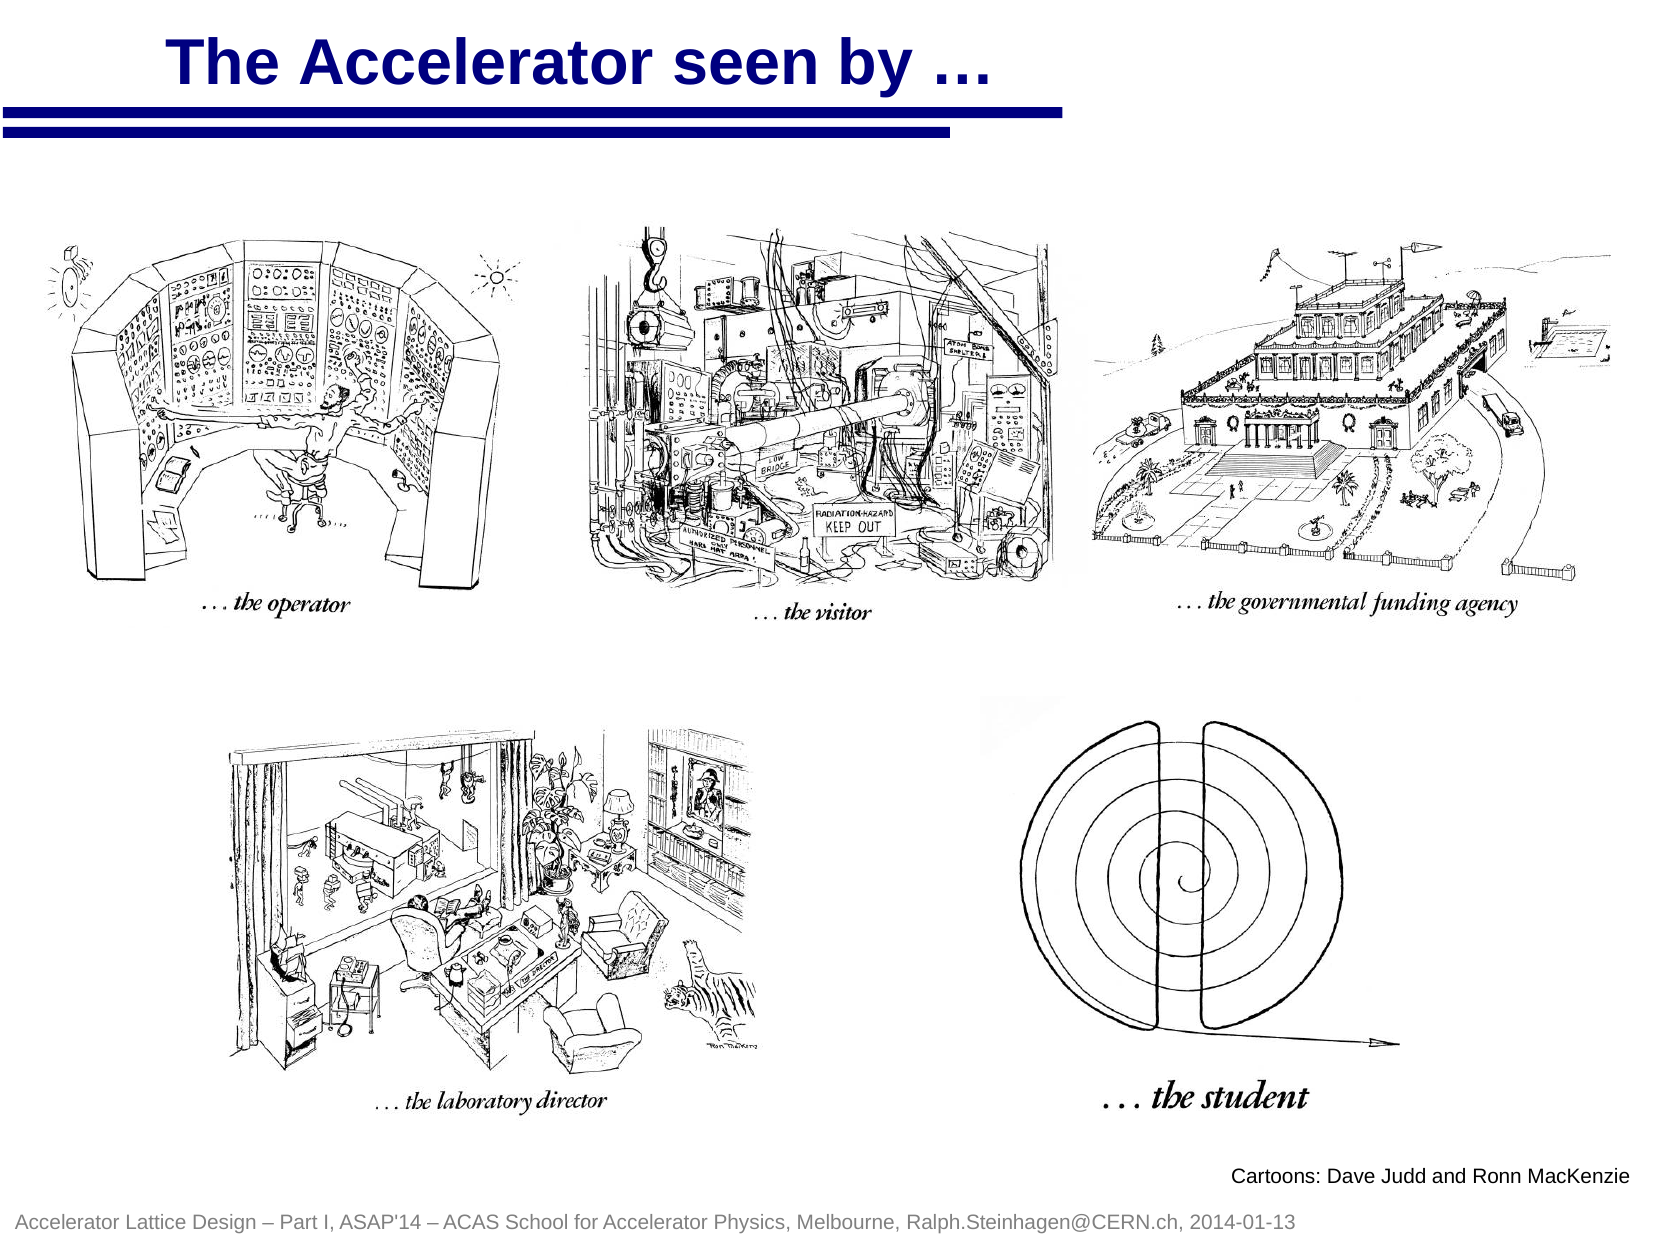

# The Accelerator seen by …
Cartoons: Dave Judd and Ronn MacKenzie